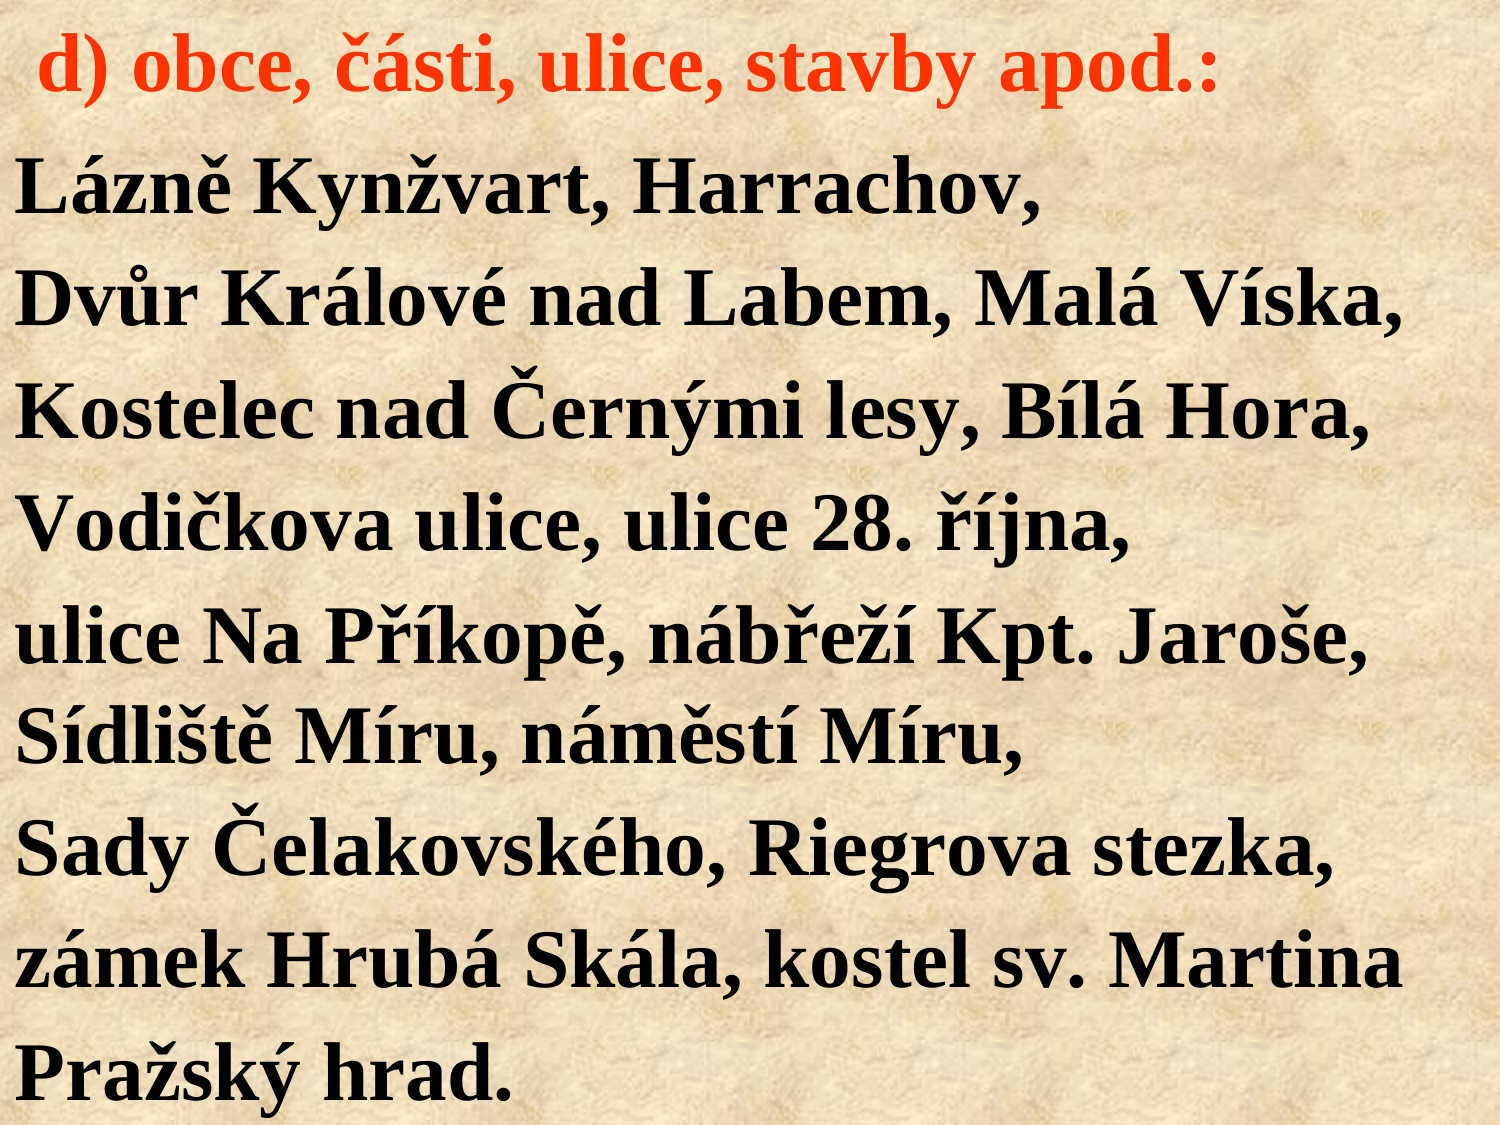

d) obce, části, ulice, stavby apod.:
Lázně Kynžvart, Harrachov,
Dvůr Králové nad Labem, Malá Víska,
Kostelec nad Černými lesy, Bílá Hora,
Vodičkova ulice, ulice 28. října,
ulice Na Příkopě, nábřeží Kpt. Jaroše,
Sídliště Míru, náměstí Míru,
Sady Čelakovského, Riegrova stezka,
zámek Hrubá Skála, kostel sv. Martina
Pražský hrad.